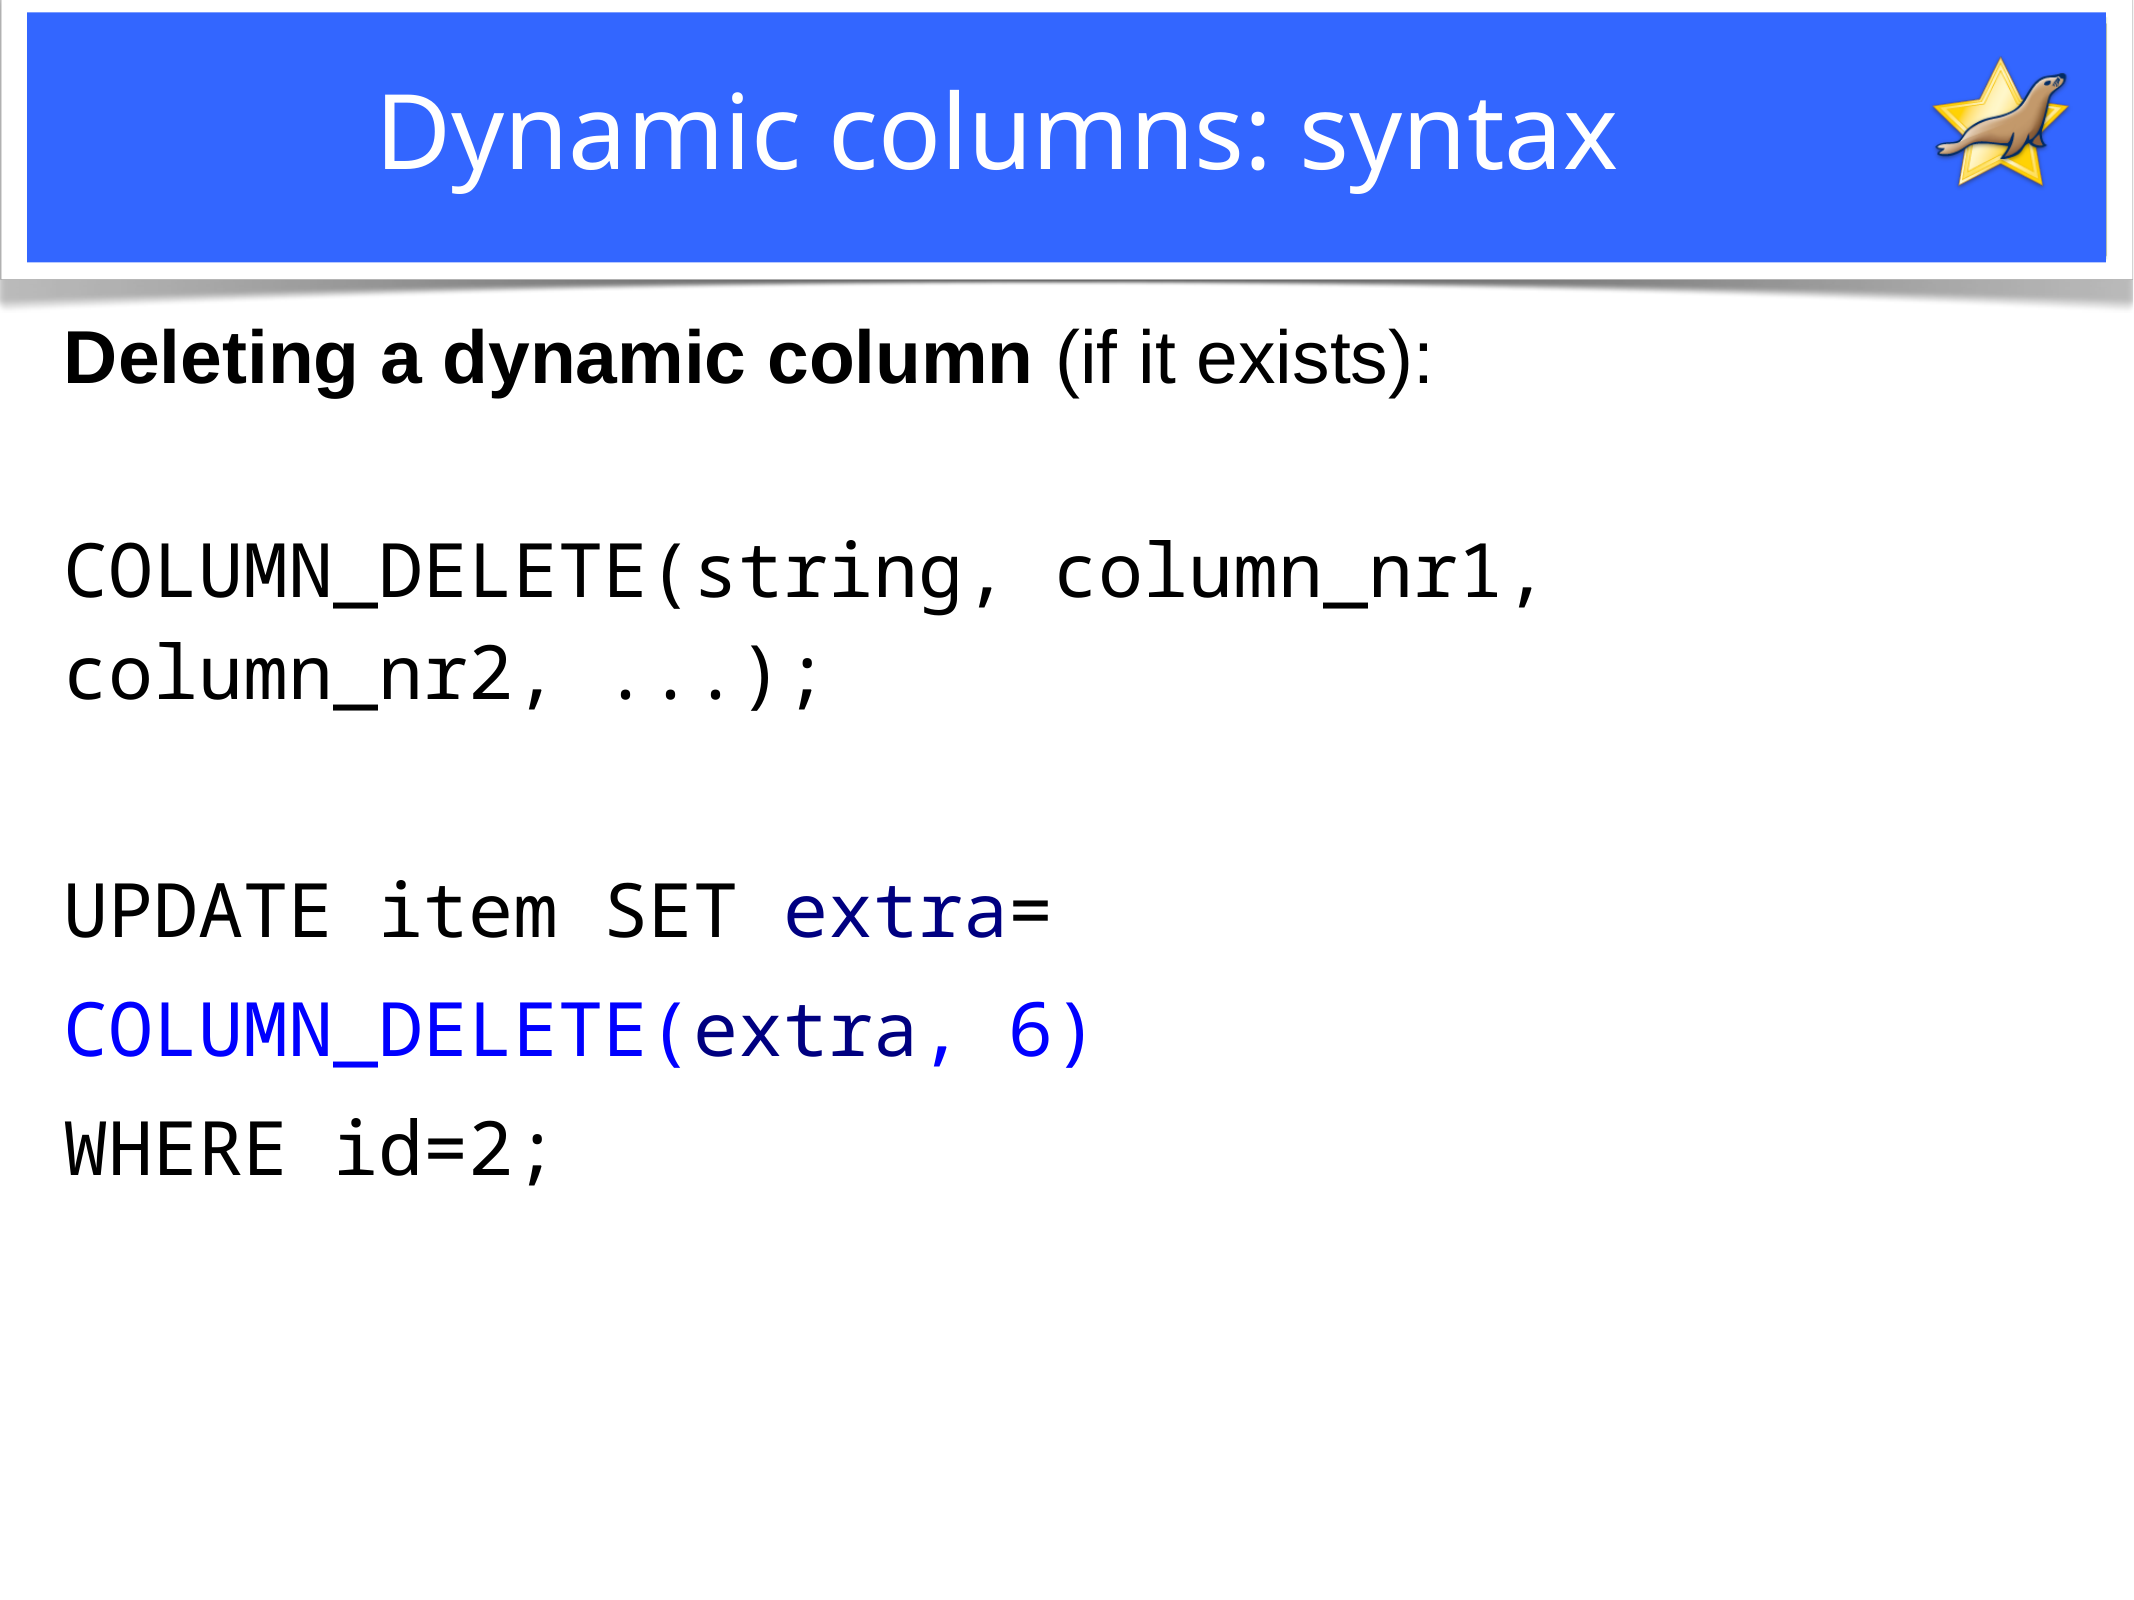

# Dynamic columns: syntax
Deleting a dynamic column (if it exists):
COLUMN_DELETE(string, column_nr1, column_nr2, ...);
UPDATE item SET extra=
COLUMN_DELETE(extra, 6)
WHERE id=2;